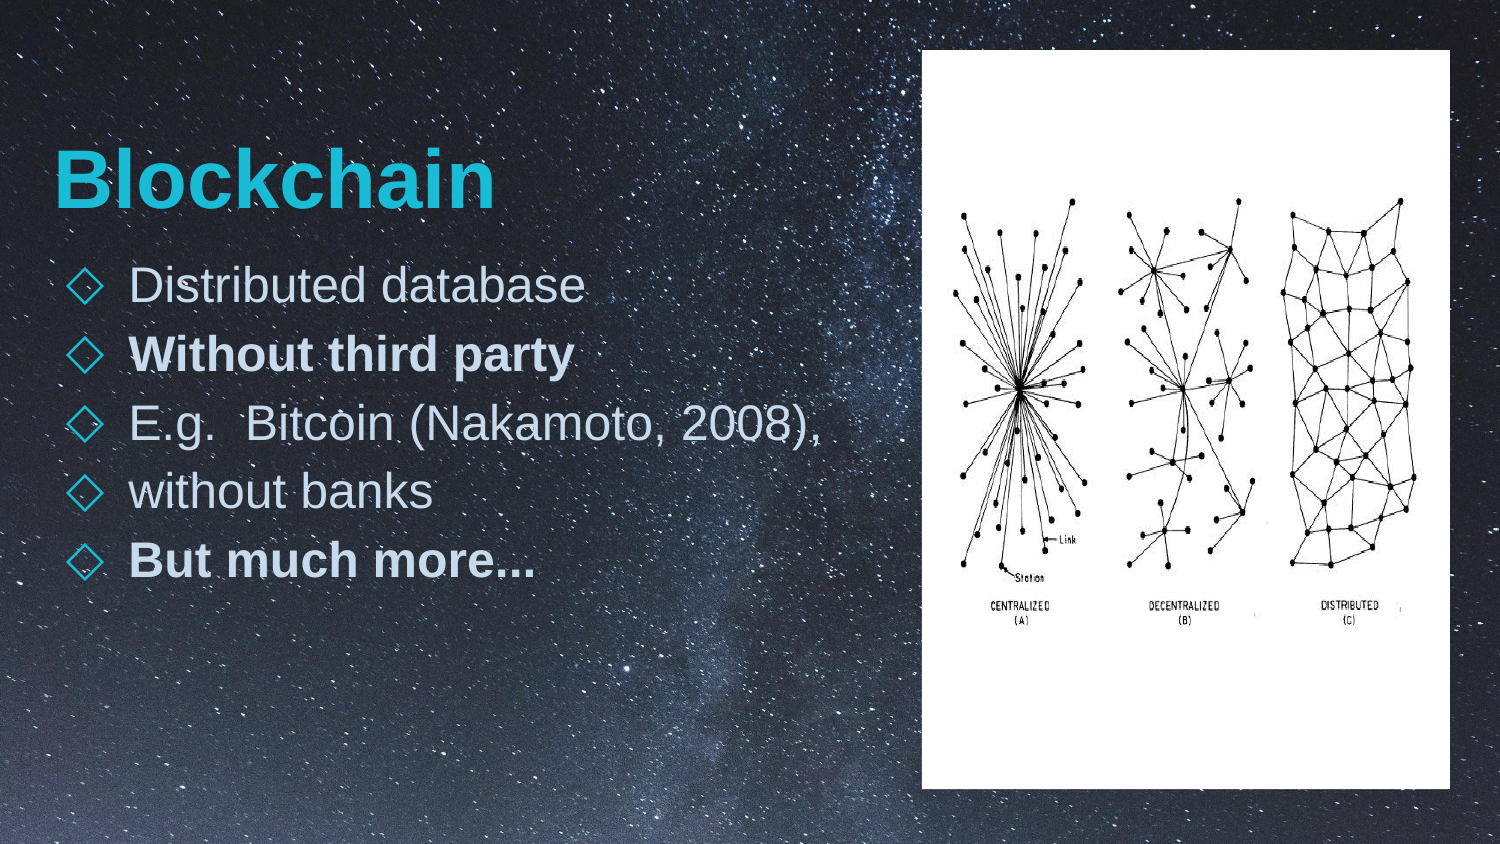

# Blockchain
Distributed database
Without third party
E.g. Bitcoin (Nakamoto, 2008),
without banks
But much more...